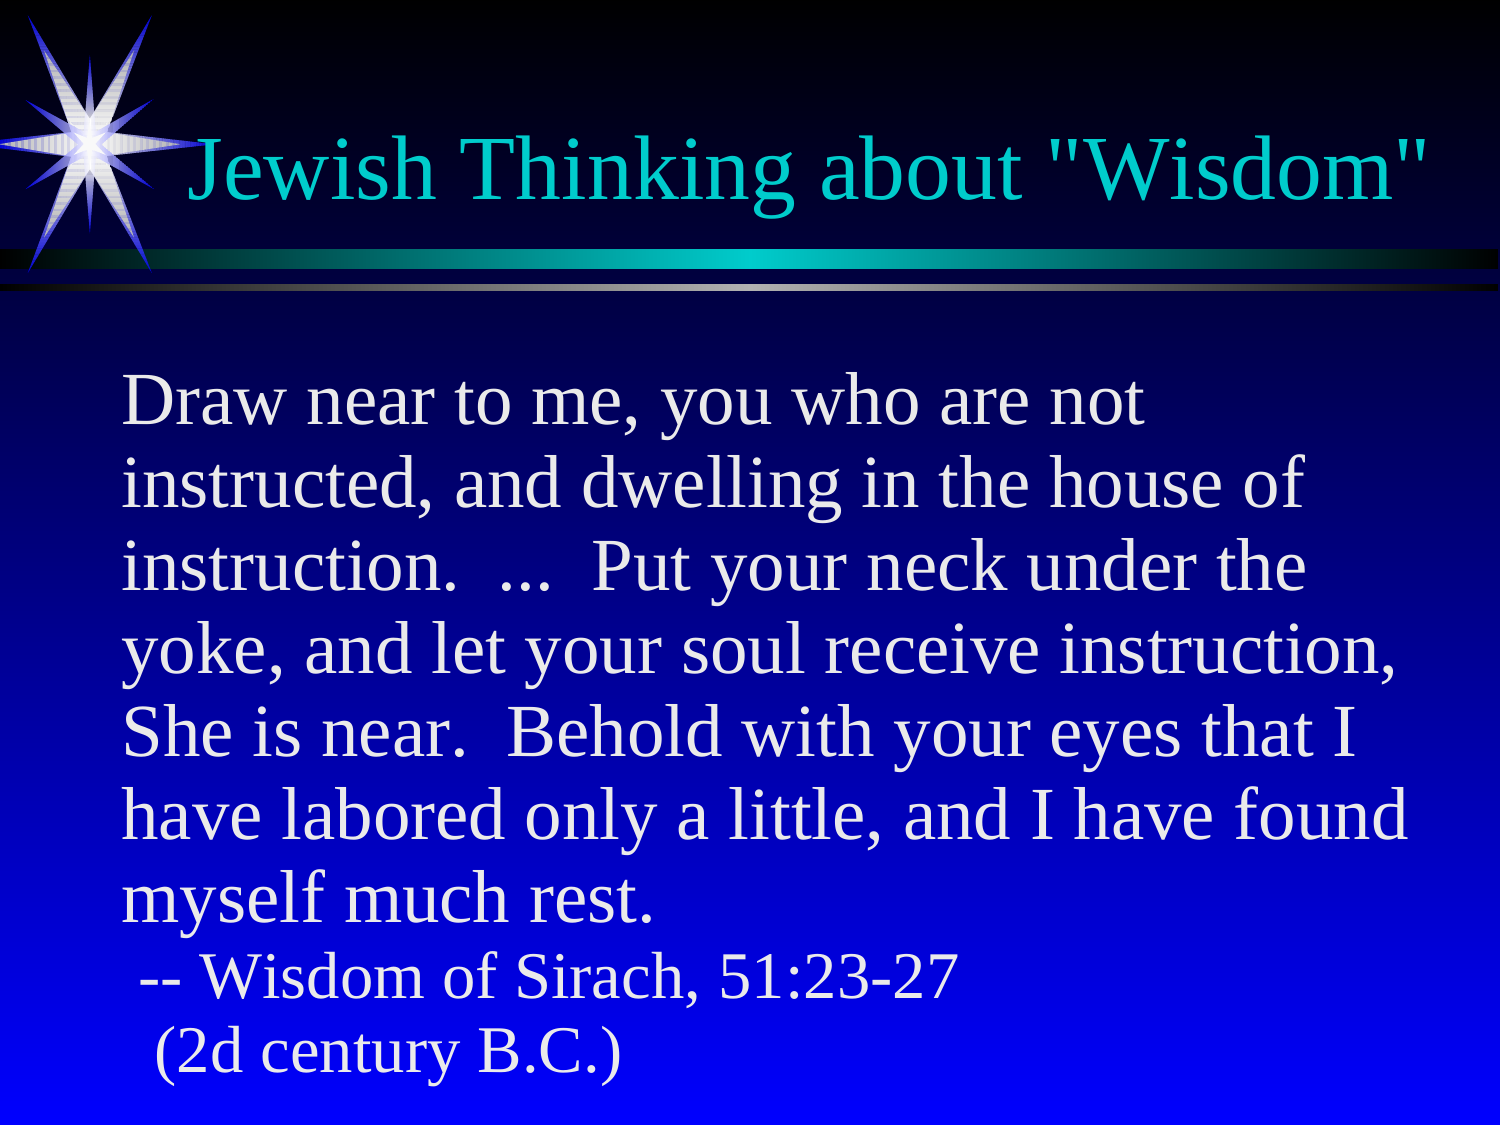

# Jewish Thinking about "Wisdom"
Draw near to me, you who are not instructed, and dwelling in the house of instruction. ... Put your neck under the yoke, and let your soul receive instruction, She is near. Behold with your eyes that I have labored only a little, and I have found myself much rest.
 -- Wisdom of Sirach, 51:23-27
 (2d century B.C.)